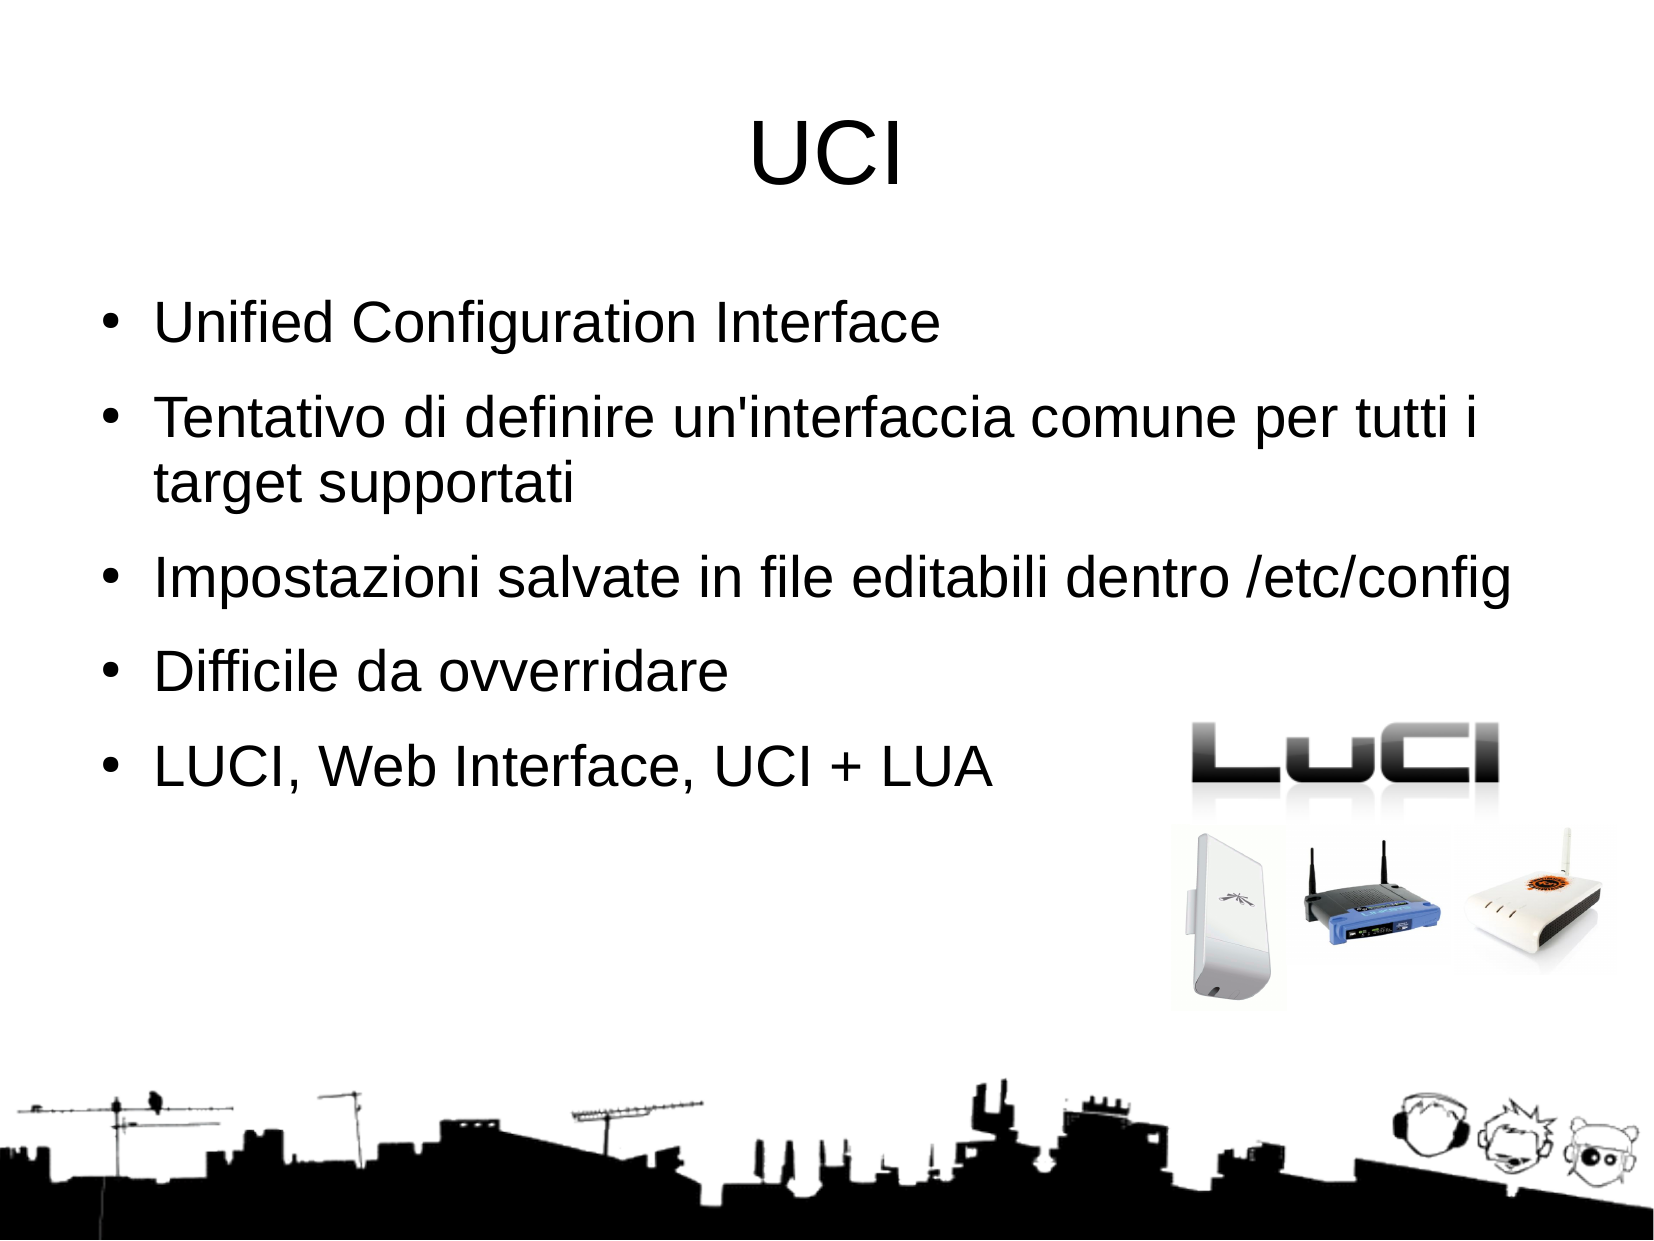

# UCI
Unified Configuration Interface
Tentativo di definire un'interfaccia comune per tutti i target supportati
Impostazioni salvate in file editabili dentro /etc/config
Difficile da ovverridare
LUCI, Web Interface, UCI + LUA